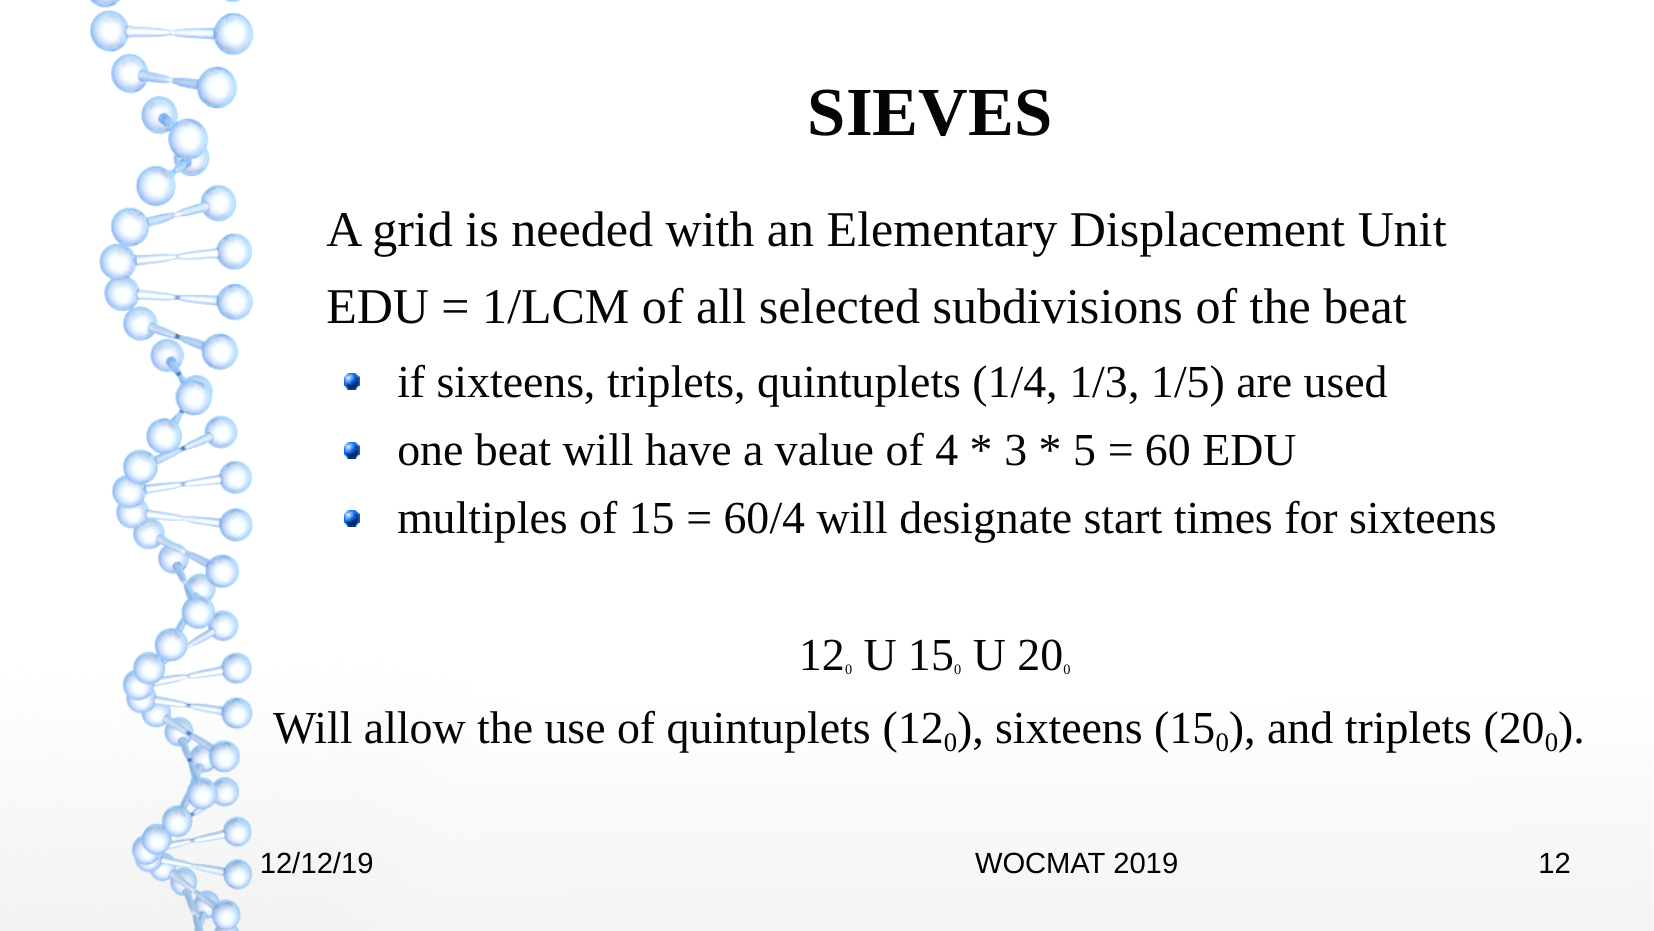

# SIEVES
A grid is needed with an Elementary Displacement Unit
EDU = 1/LCM of all selected subdivisions of the beat
if sixteens, triplets, quintuplets (1/4, 1/3, 1/5) are used
one beat will have a value of 4 * 3 * 5 = 60 EDU
multiples of 15 = 60/4 will designate start times for sixteens
120 U 150 U 200
Will allow the use of quintuplets (120), sixteens (150), and triplets (200).
12/12/19
WOCMAT 2019
12